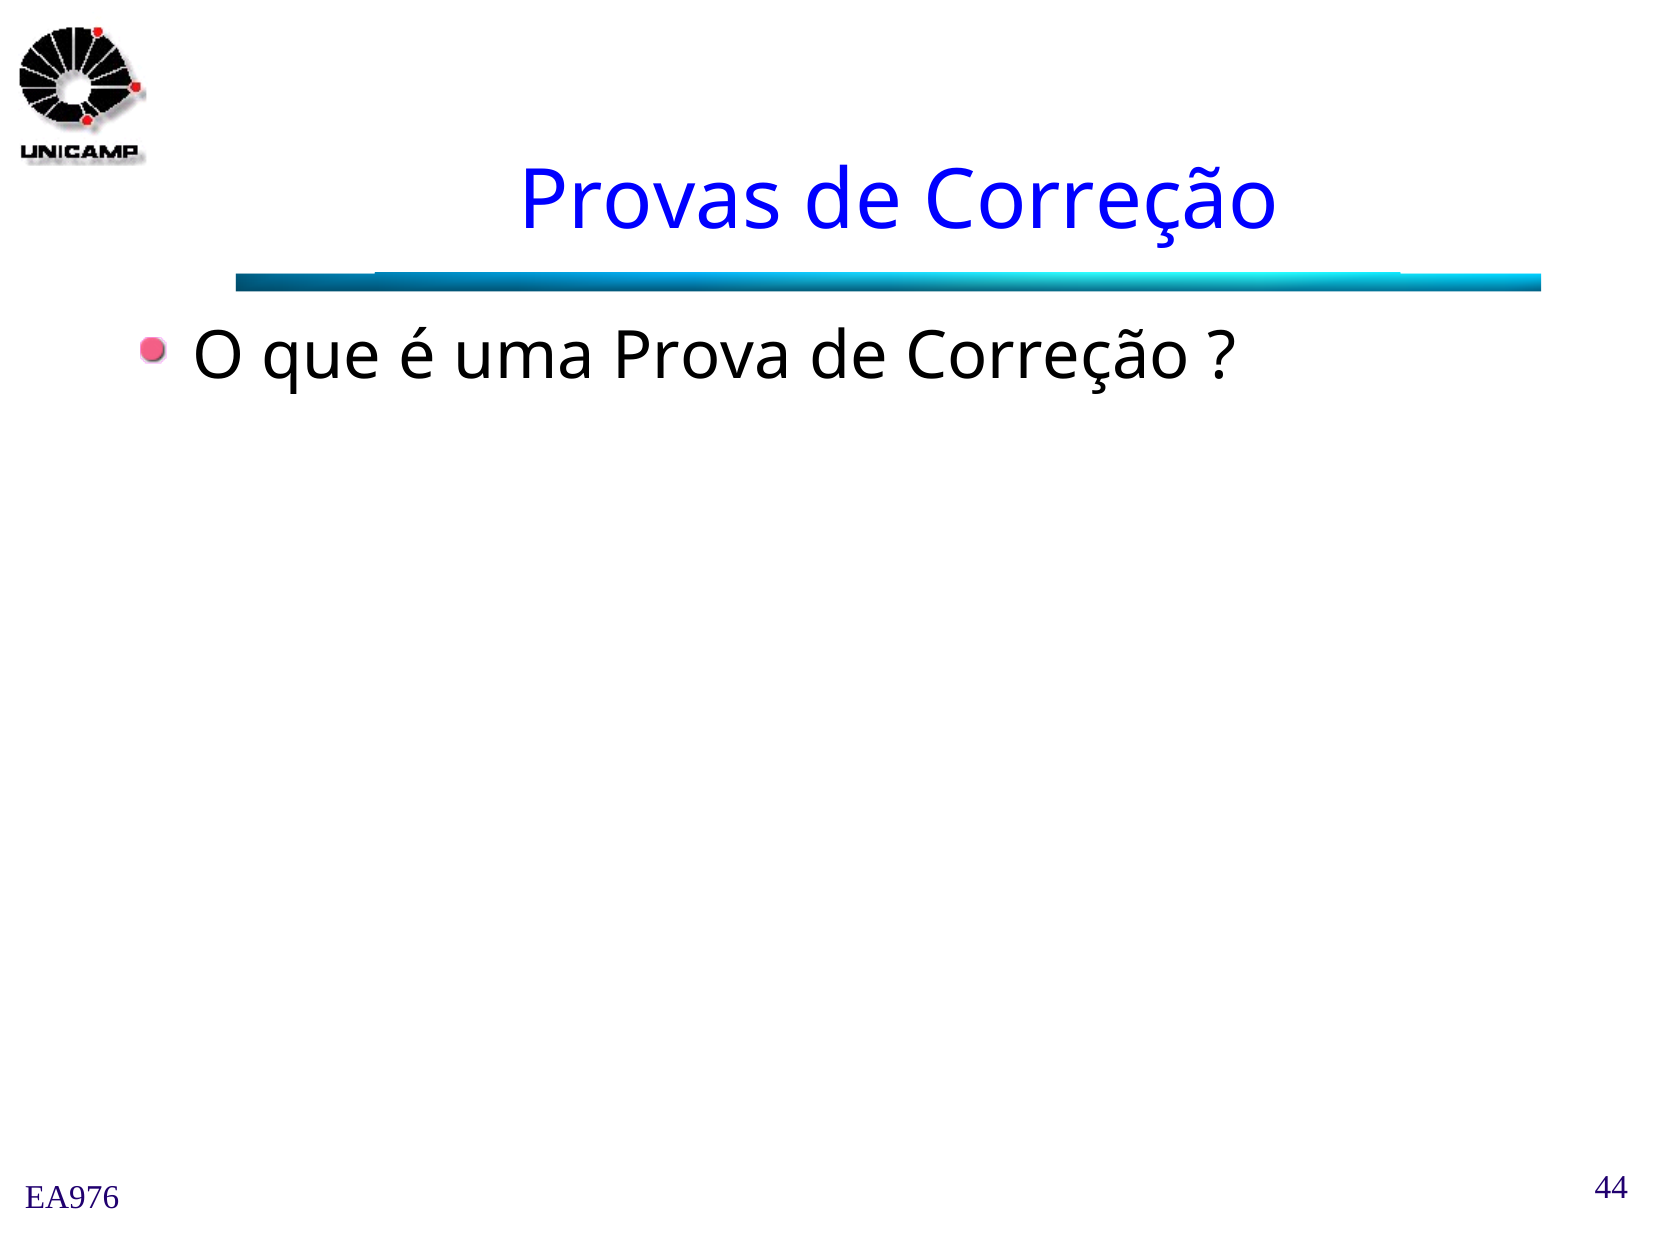

# Provas de Correção
O que é uma Prova de Correção ?
44